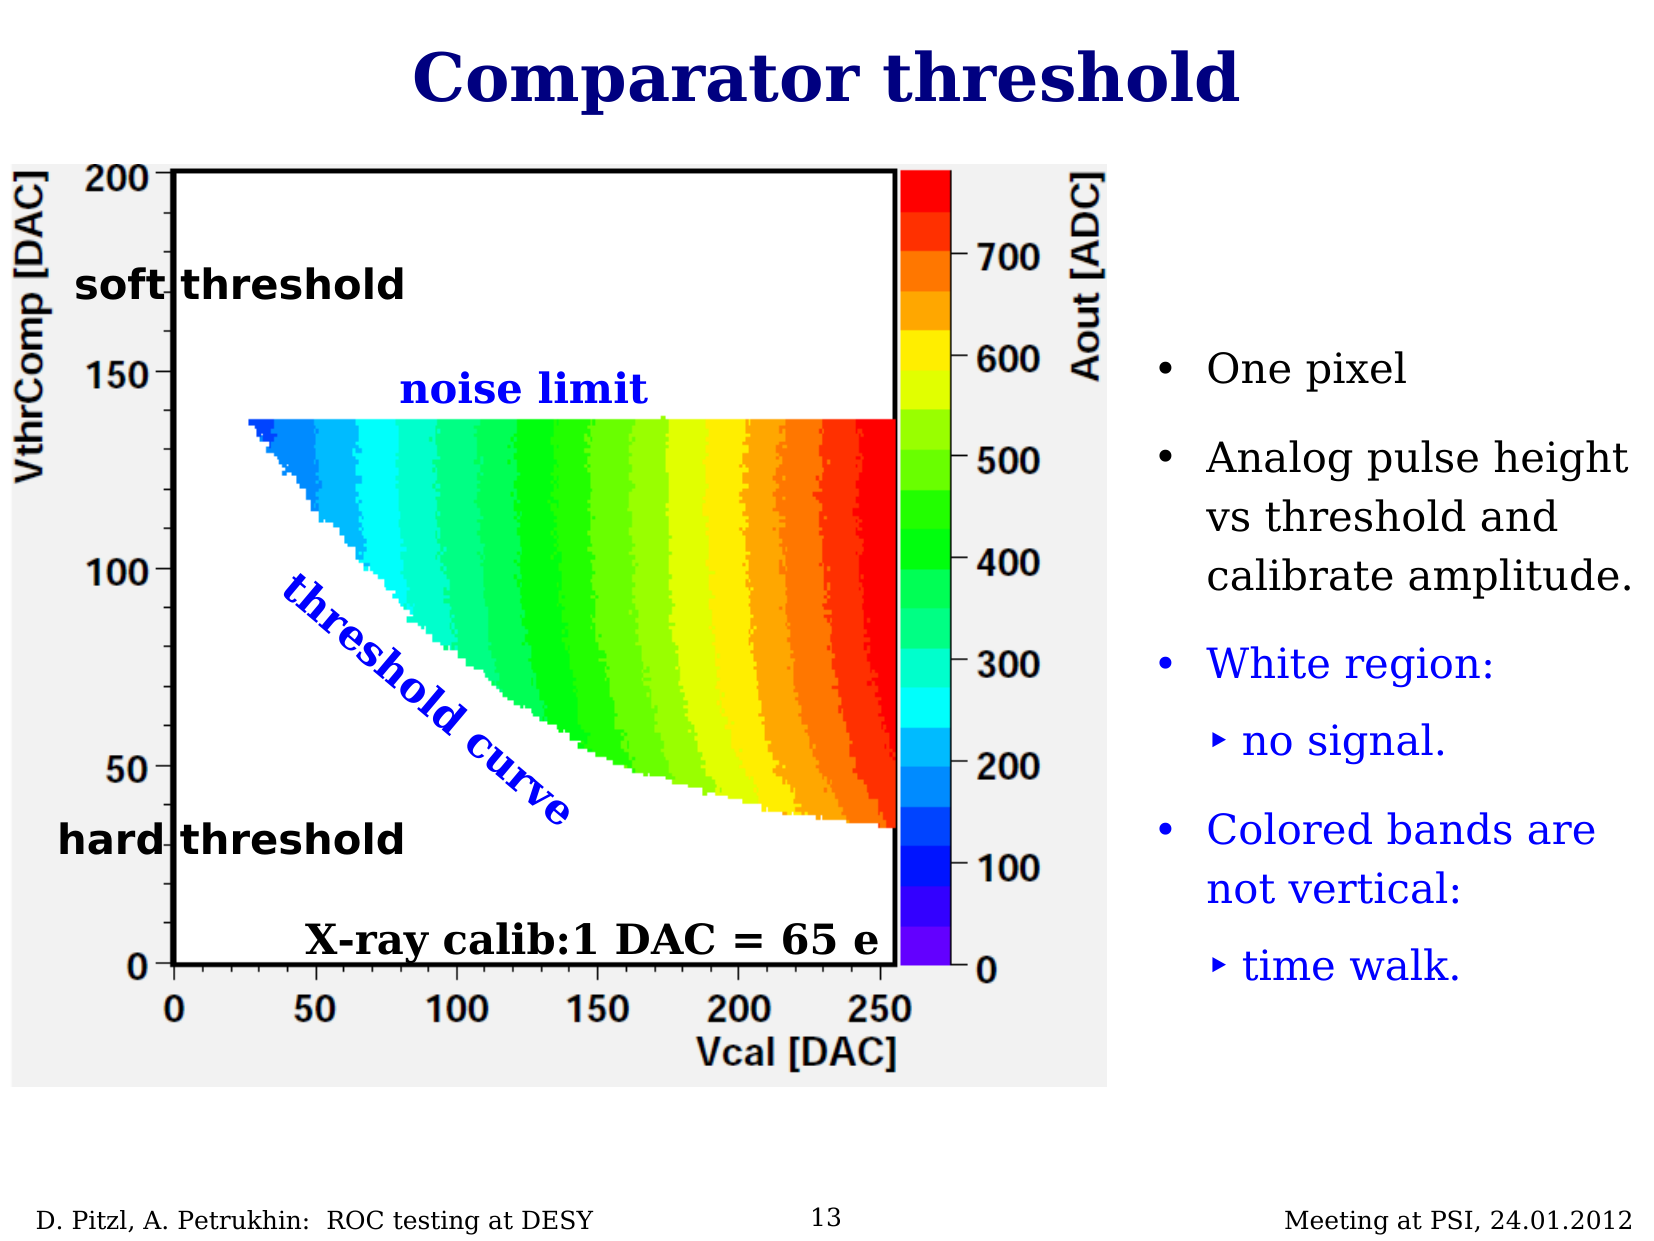

# Comparator threshold
soft threshold
One pixel
Analog pulse height vs threshold and calibrate amplitude.
White region:
no signal.
Colored bands are not vertical:
time walk.
noise limit
threshold curve
hard threshold
X-ray calib:1 DAC = 65 e